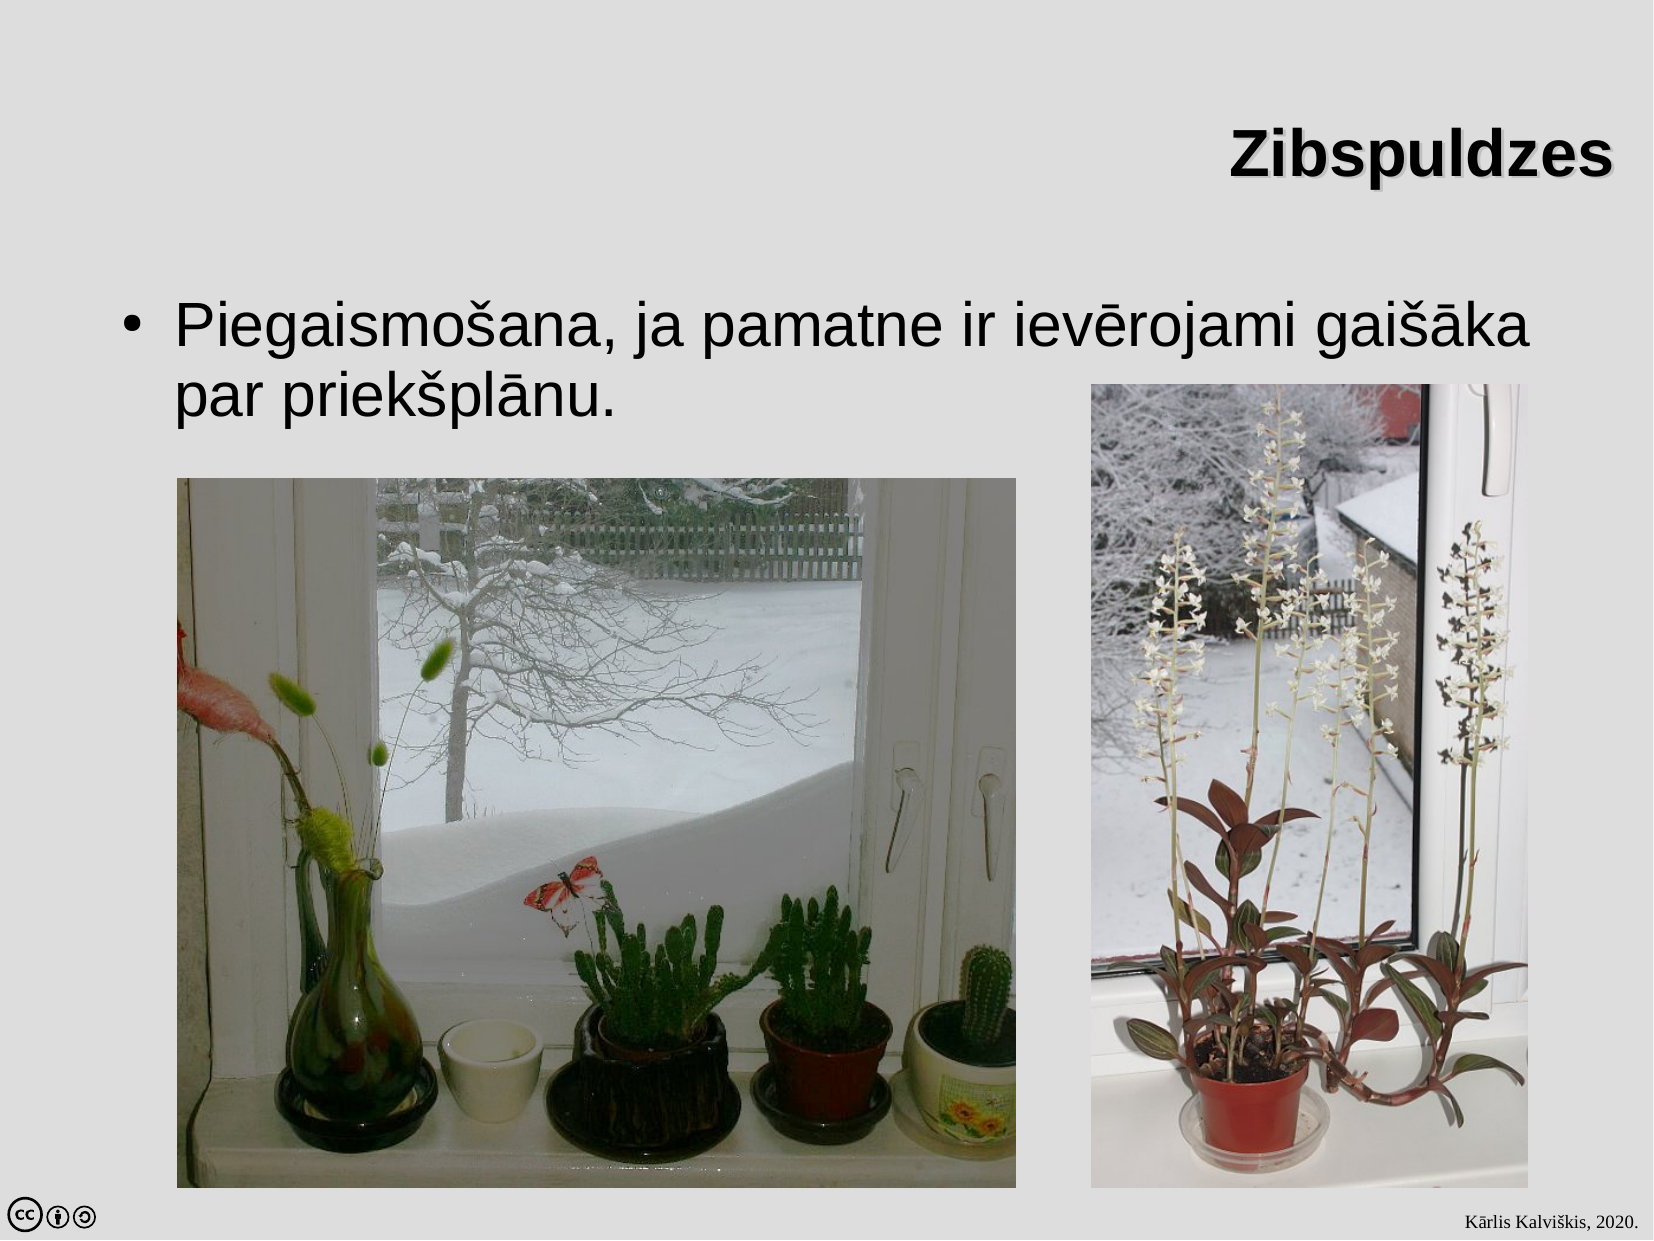

# Zibspuldzes
Piegaismošana, ja pamatne ir ievērojami gaišāka par priekšplānu.